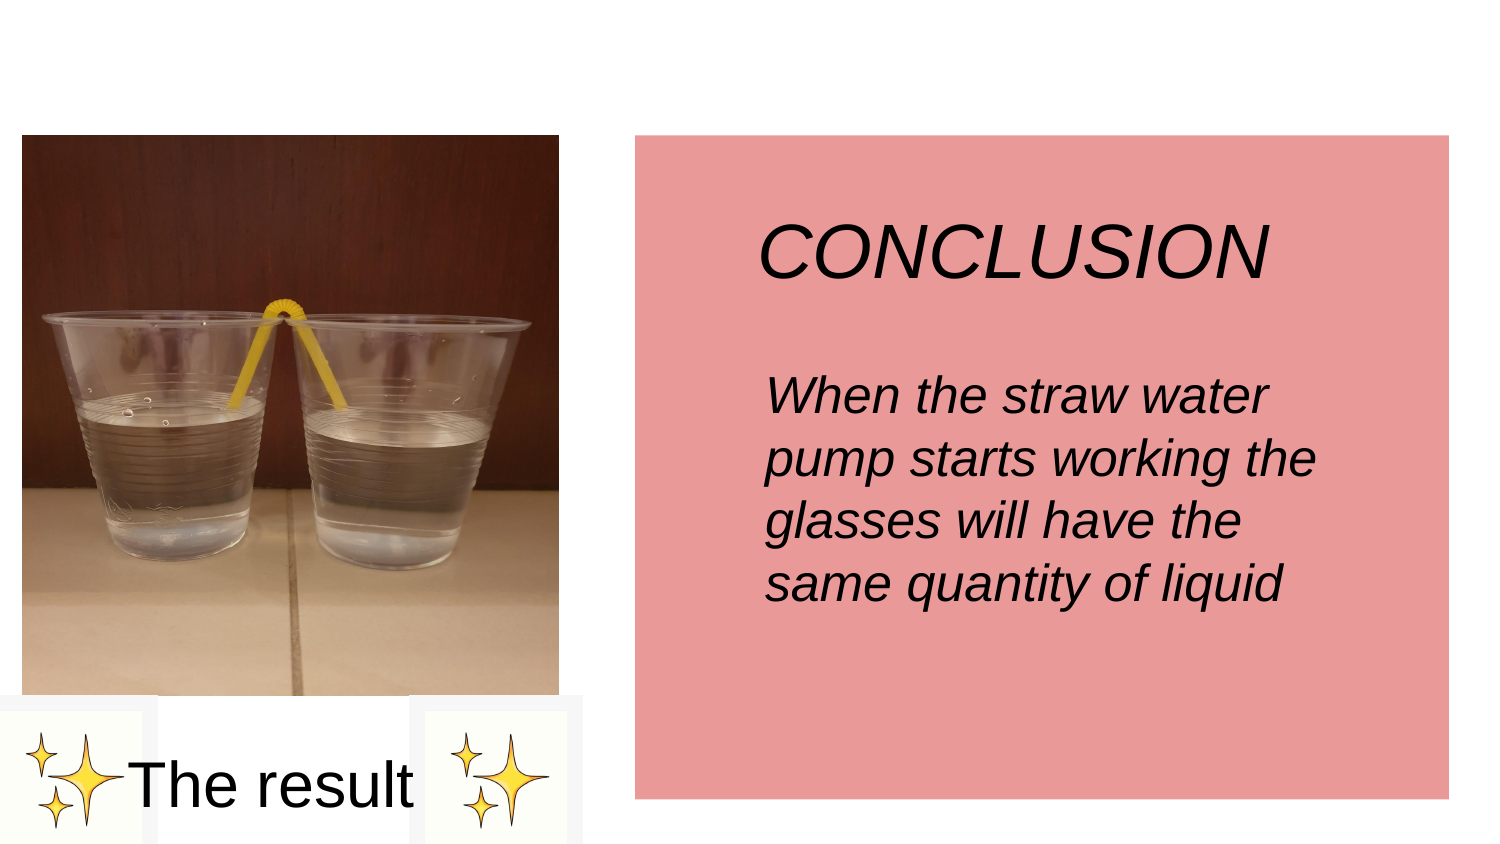

CONCLUSION
When the straw water pump starts working the glasses will have the same quantity of liquid
 The result